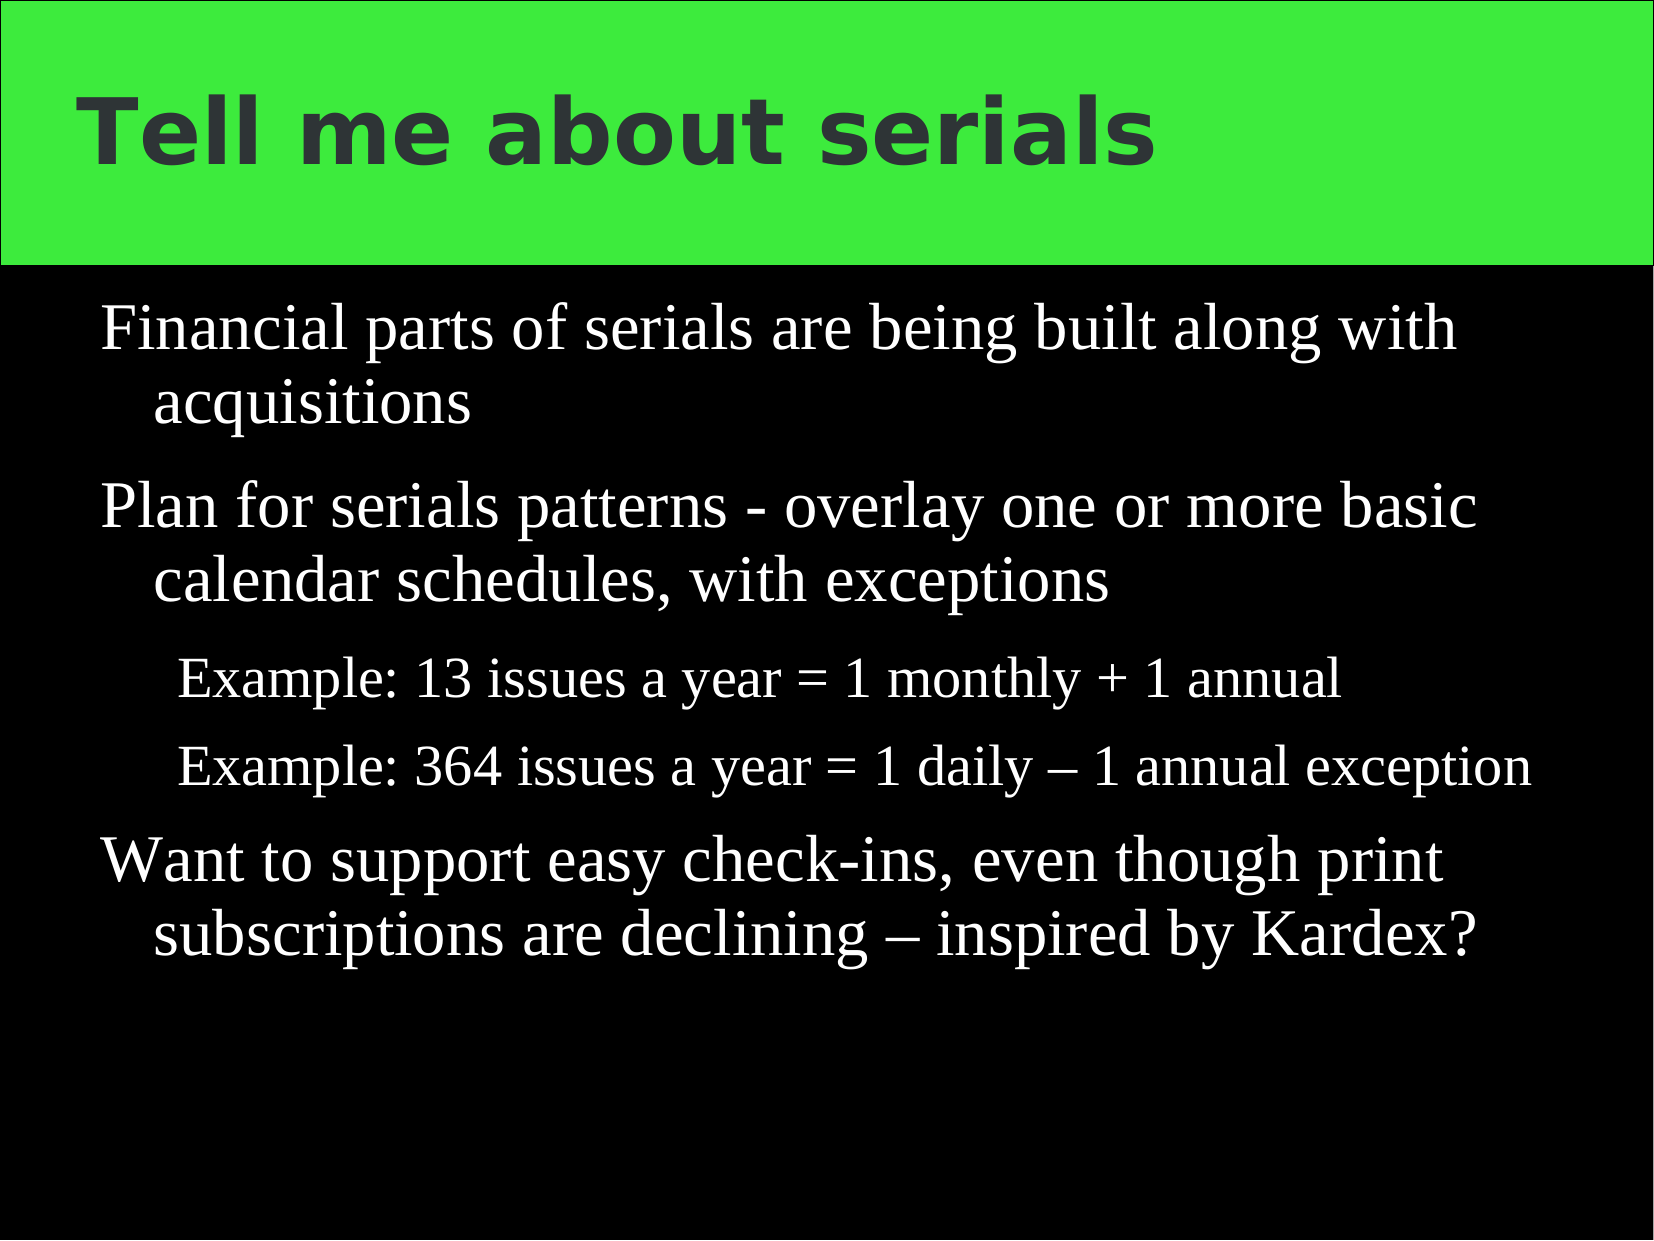

# Tell me about serials
Financial parts of serials are being built along with acquisitions
Plan for serials patterns - overlay one or more basic calendar schedules, with exceptions
Example: 13 issues a year = 1 monthly + 1 annual
Example: 364 issues a year = 1 daily – 1 annual exception
Want to support easy check-ins, even though print subscriptions are declining – inspired by Kardex?